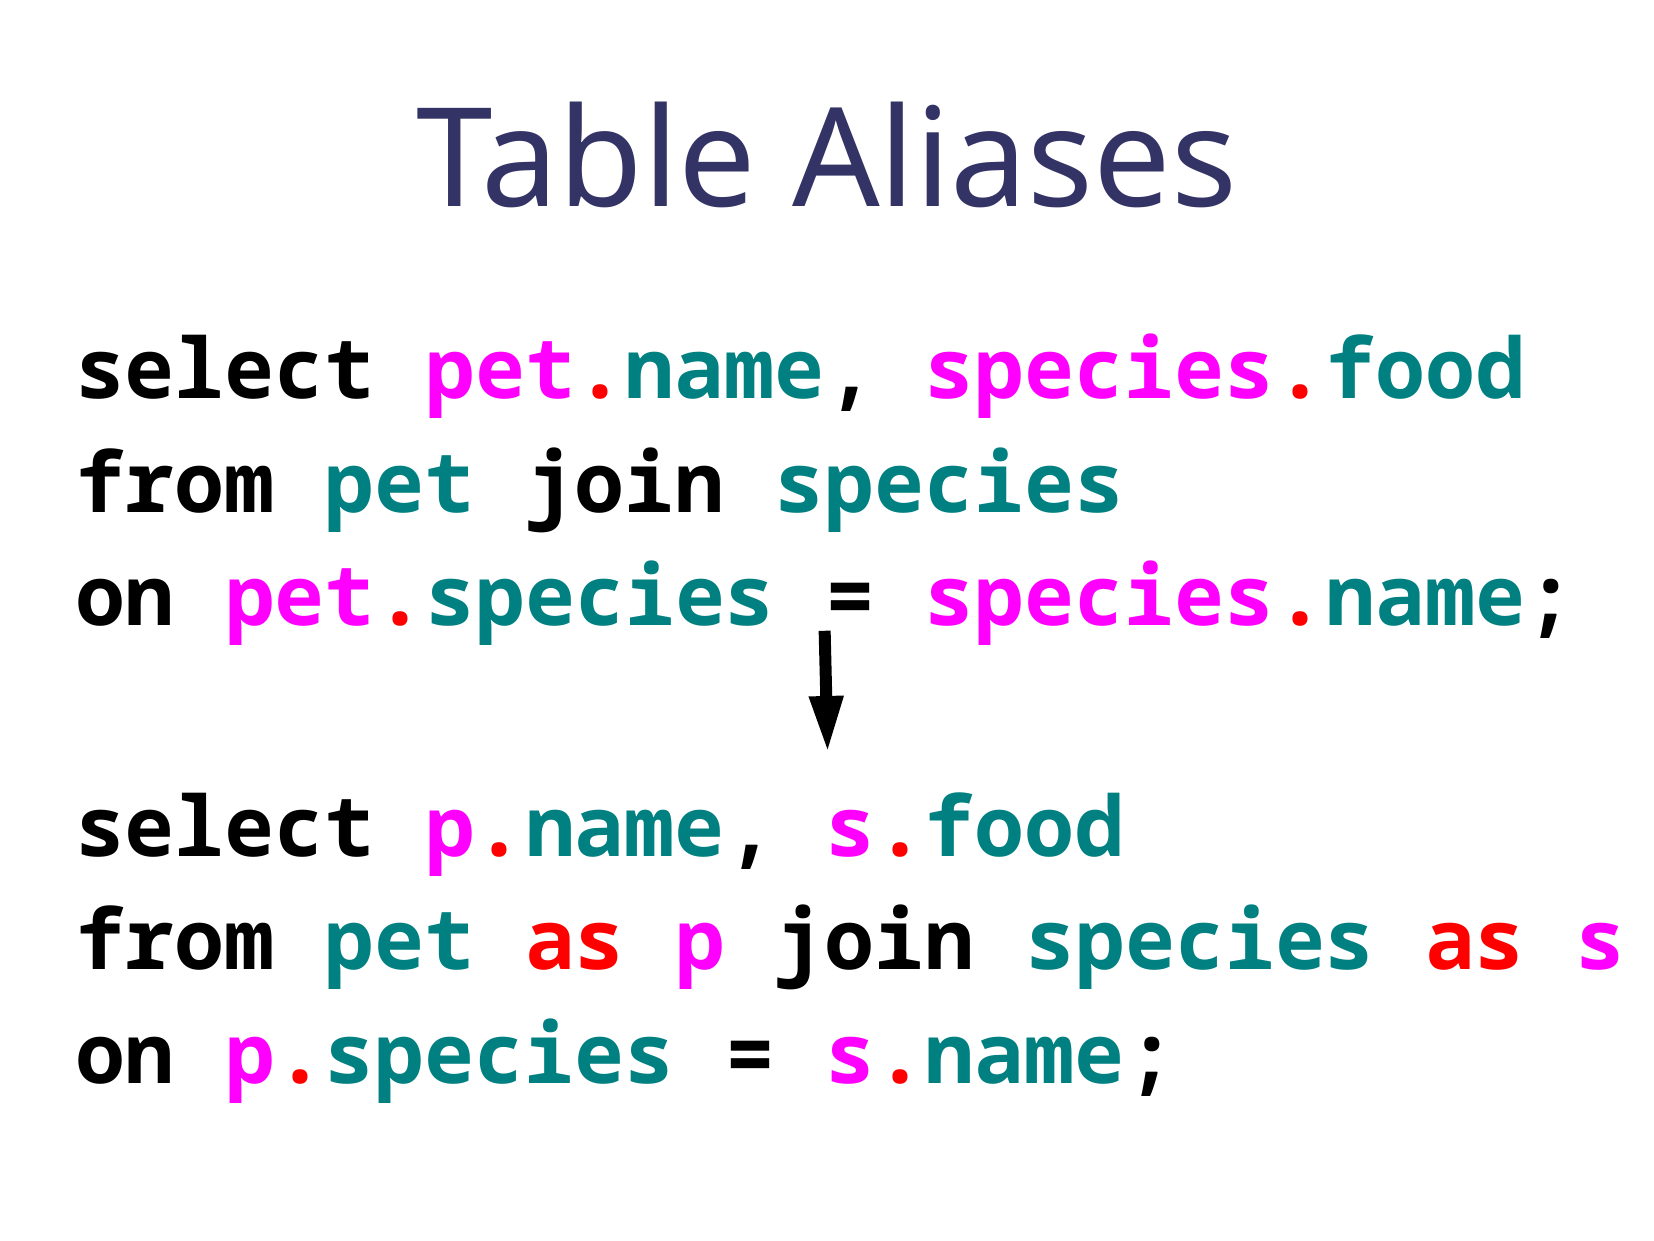

# Table Aliases
select pet.name, species.food
from pet join species
on pet.species = species.name;
select p.name, s.food
from pet as p join species as s
on p.species = s.name;